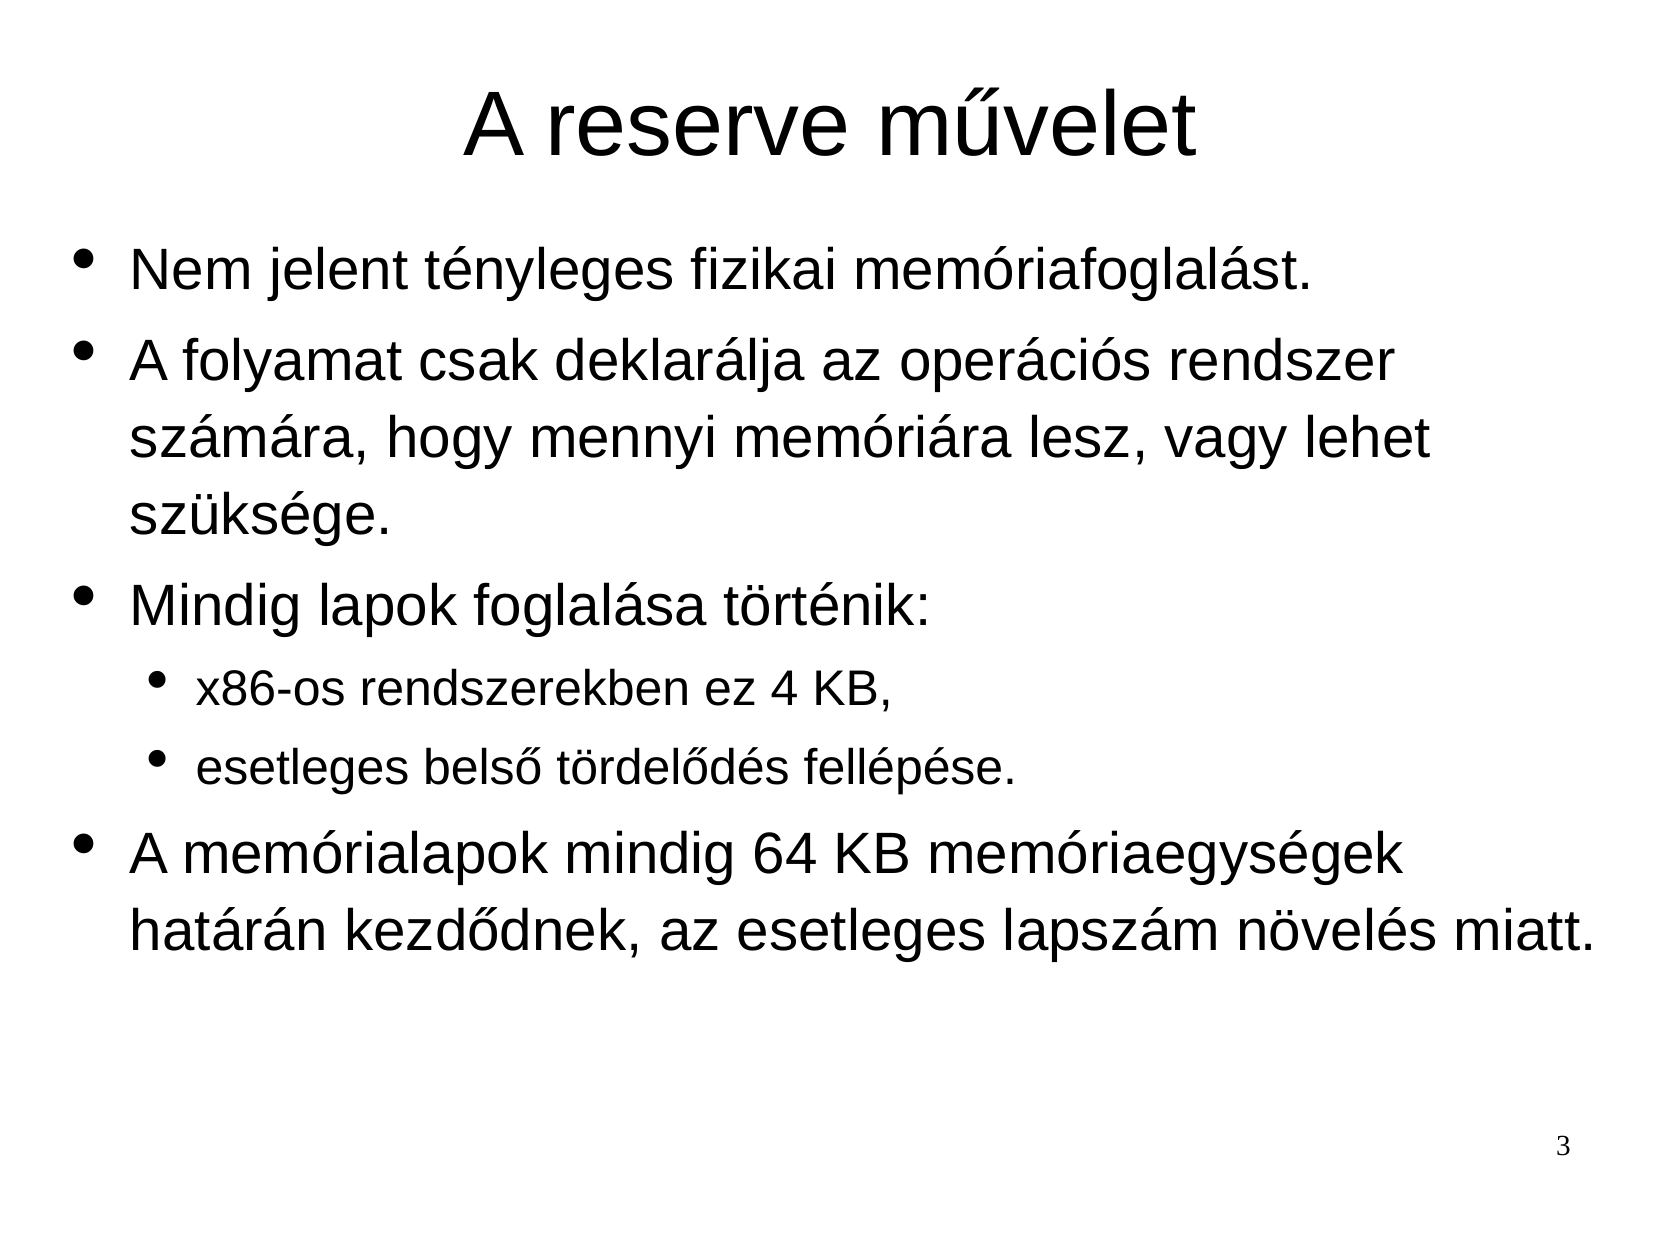

# A reserve művelet
Nem jelent tényleges fizikai memóriafoglalást.
A folyamat csak deklarálja az operációs rendszer számára, hogy mennyi memóriára lesz, vagy lehet szüksége.
Mindig lapok foglalása történik:
x86-os rendszerekben ez 4 KB,
esetleges belső tördelődés fellépése.
A memórialapok mindig 64 KB memóriaegységek határán kezdődnek, az esetleges lapszám növelés miatt.
3